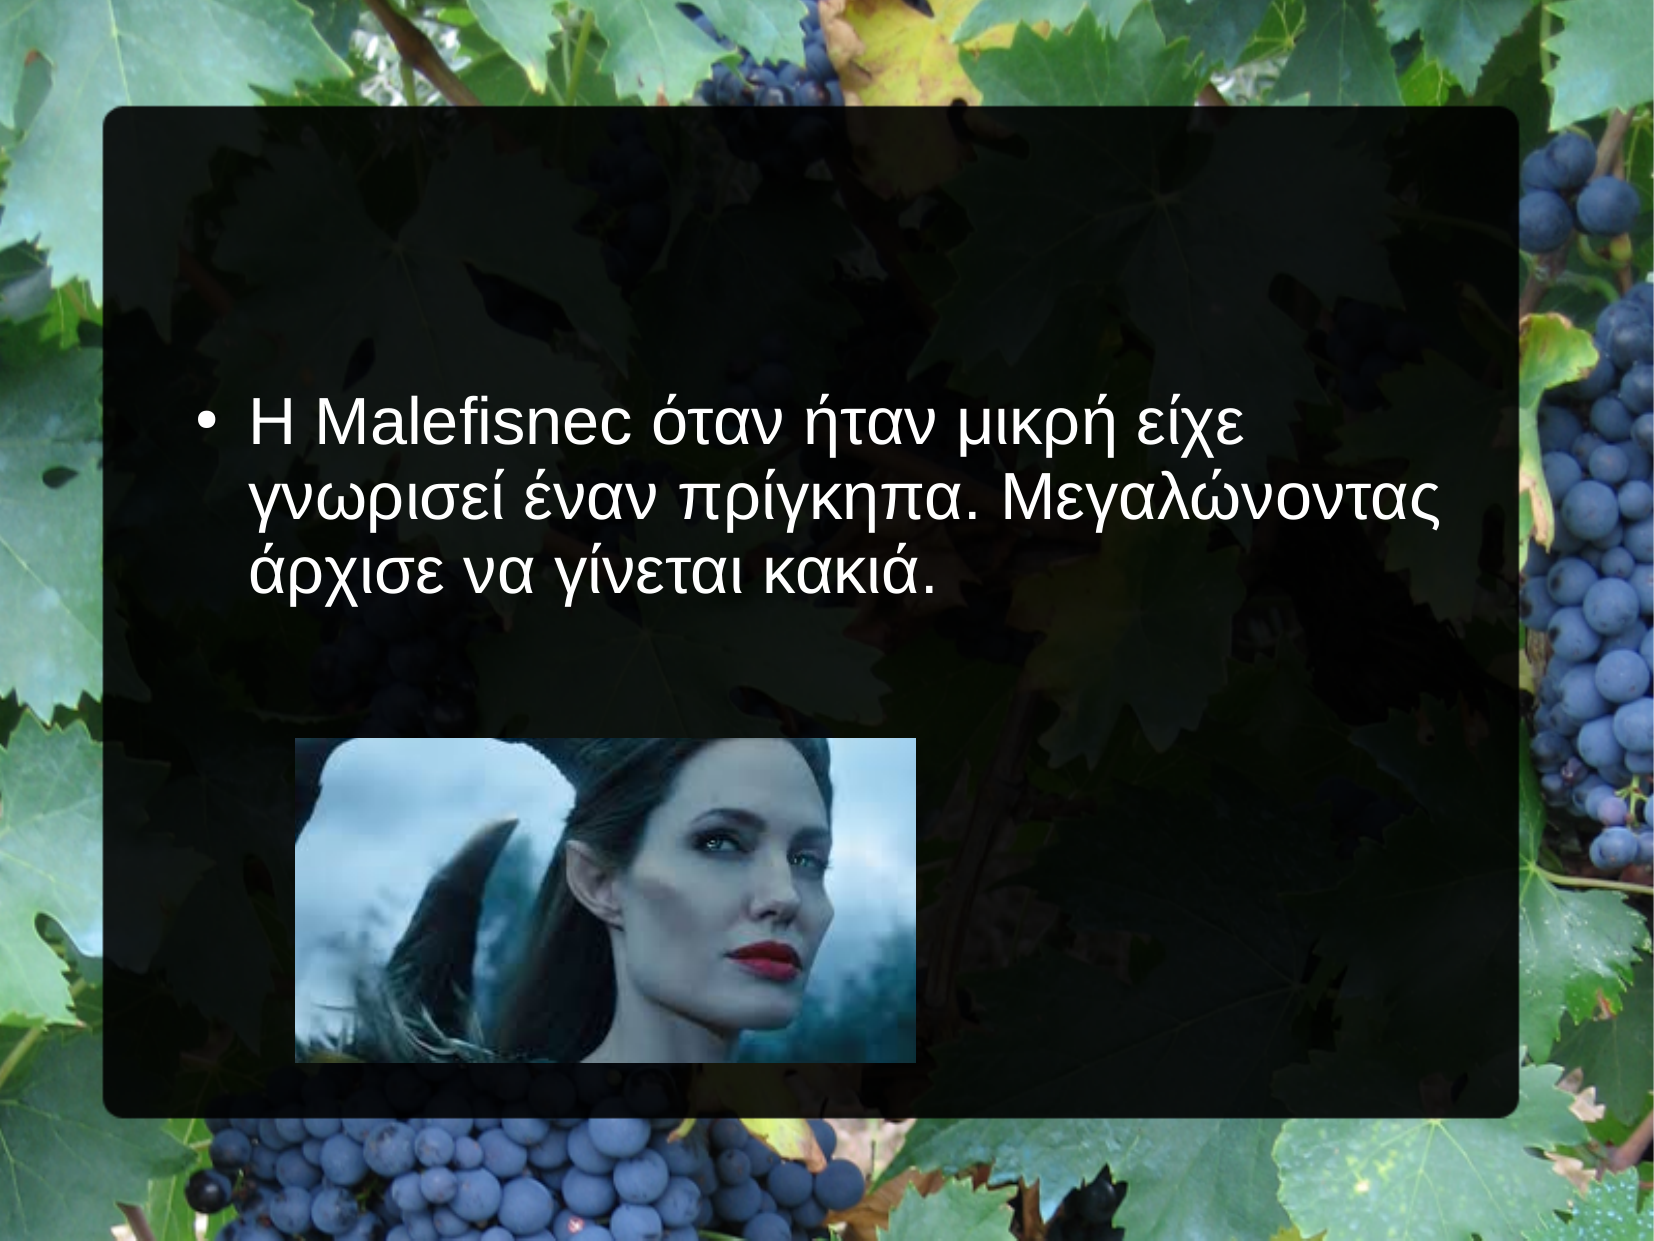

#
Η Malefisnec όταν ήταν μικρή είχε γνωρισεί έναν πρίγκηπα. Μεγαλώνοντας άρχισε να γίνεται κακιά.